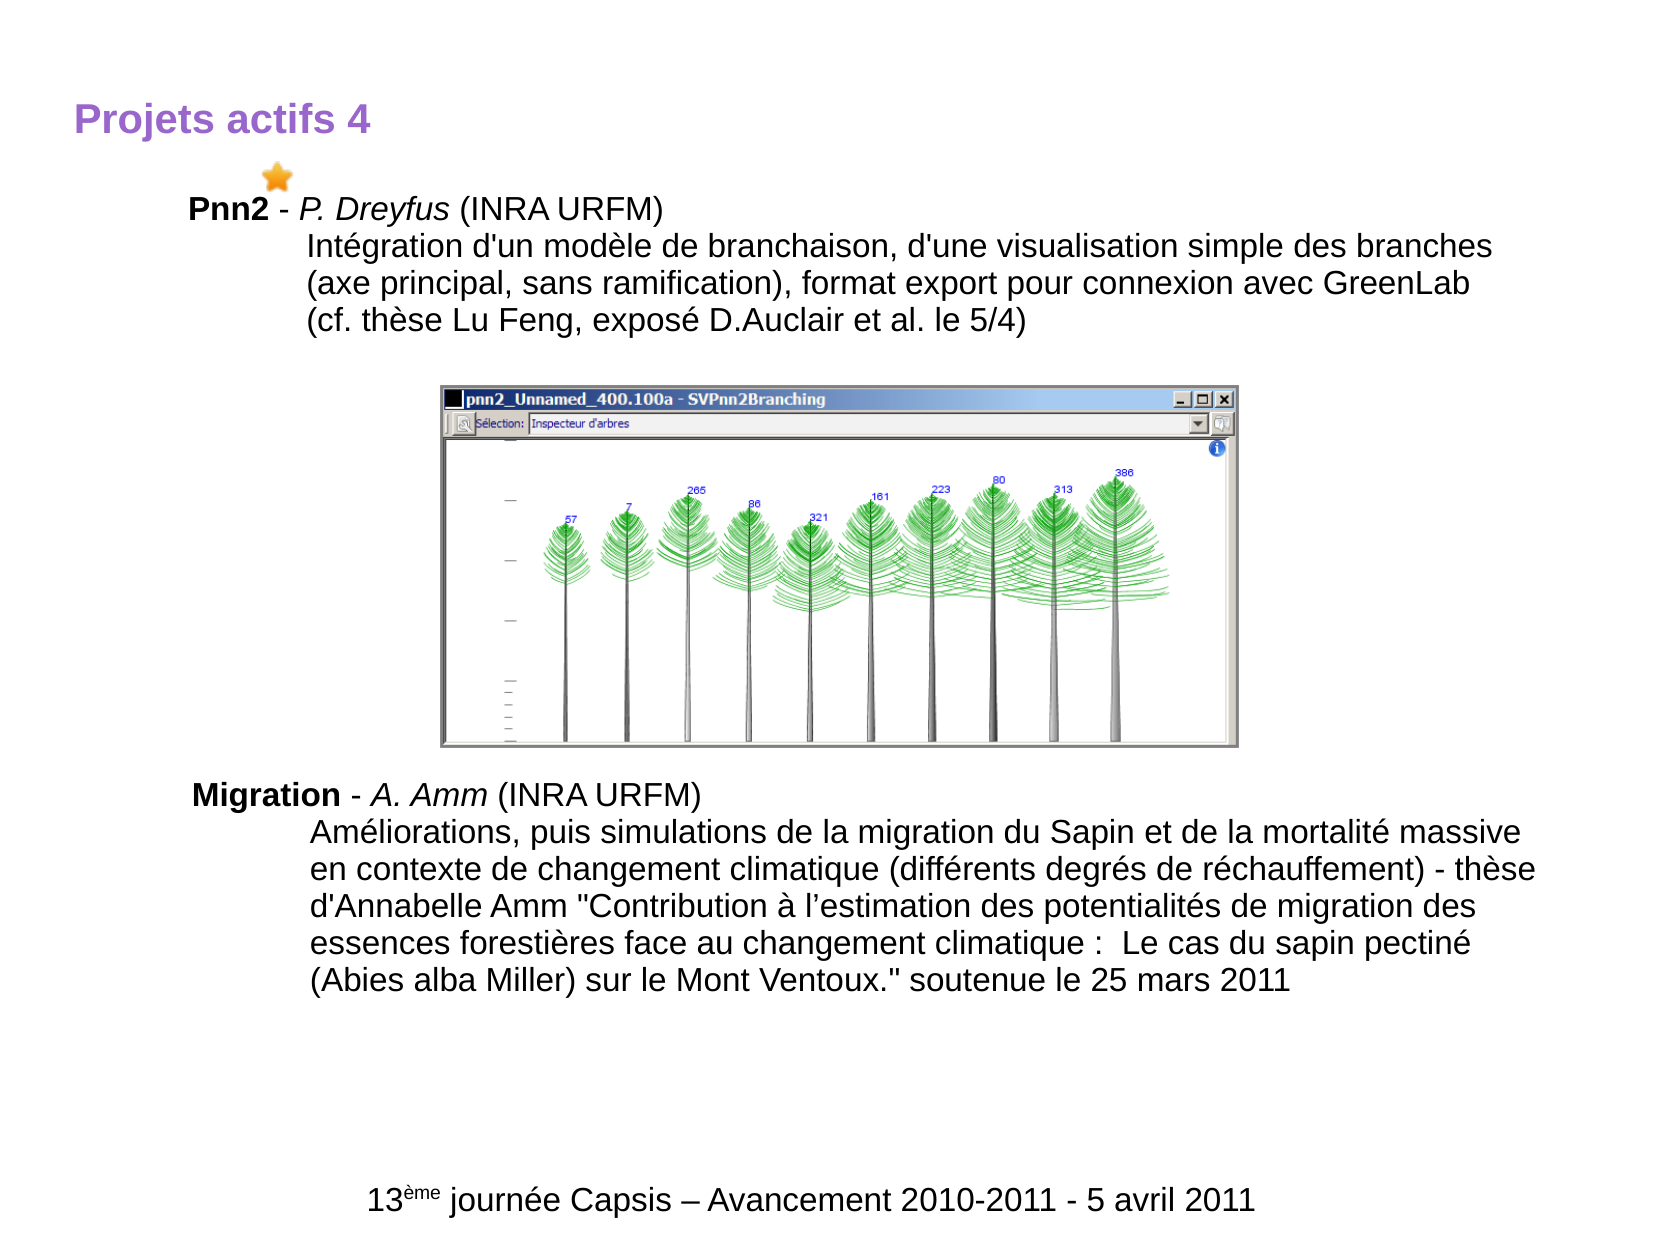

Projets actifs 4
Pnn2 - P. Dreyfus (INRA URFM)
Intégration d'un modèle de branchaison, d'une visualisation simple des branches (axe principal, sans ramification), format export pour connexion avec GreenLab
(cf. thèse Lu Feng, exposé D.Auclair et al. le 5/4)
Migration - A. Amm (INRA URFM)
Améliorations, puis simulations de la migration du Sapin et de la mortalité massive en contexte de changement climatique (différents degrés de réchauffement) - thèse d'Annabelle Amm "Contribution à l’estimation des potentialités de migration des essences forestières face au changement climatique : Le cas du sapin pectiné (Abies alba Miller) sur le Mont Ventoux." soutenue le 25 mars 2011